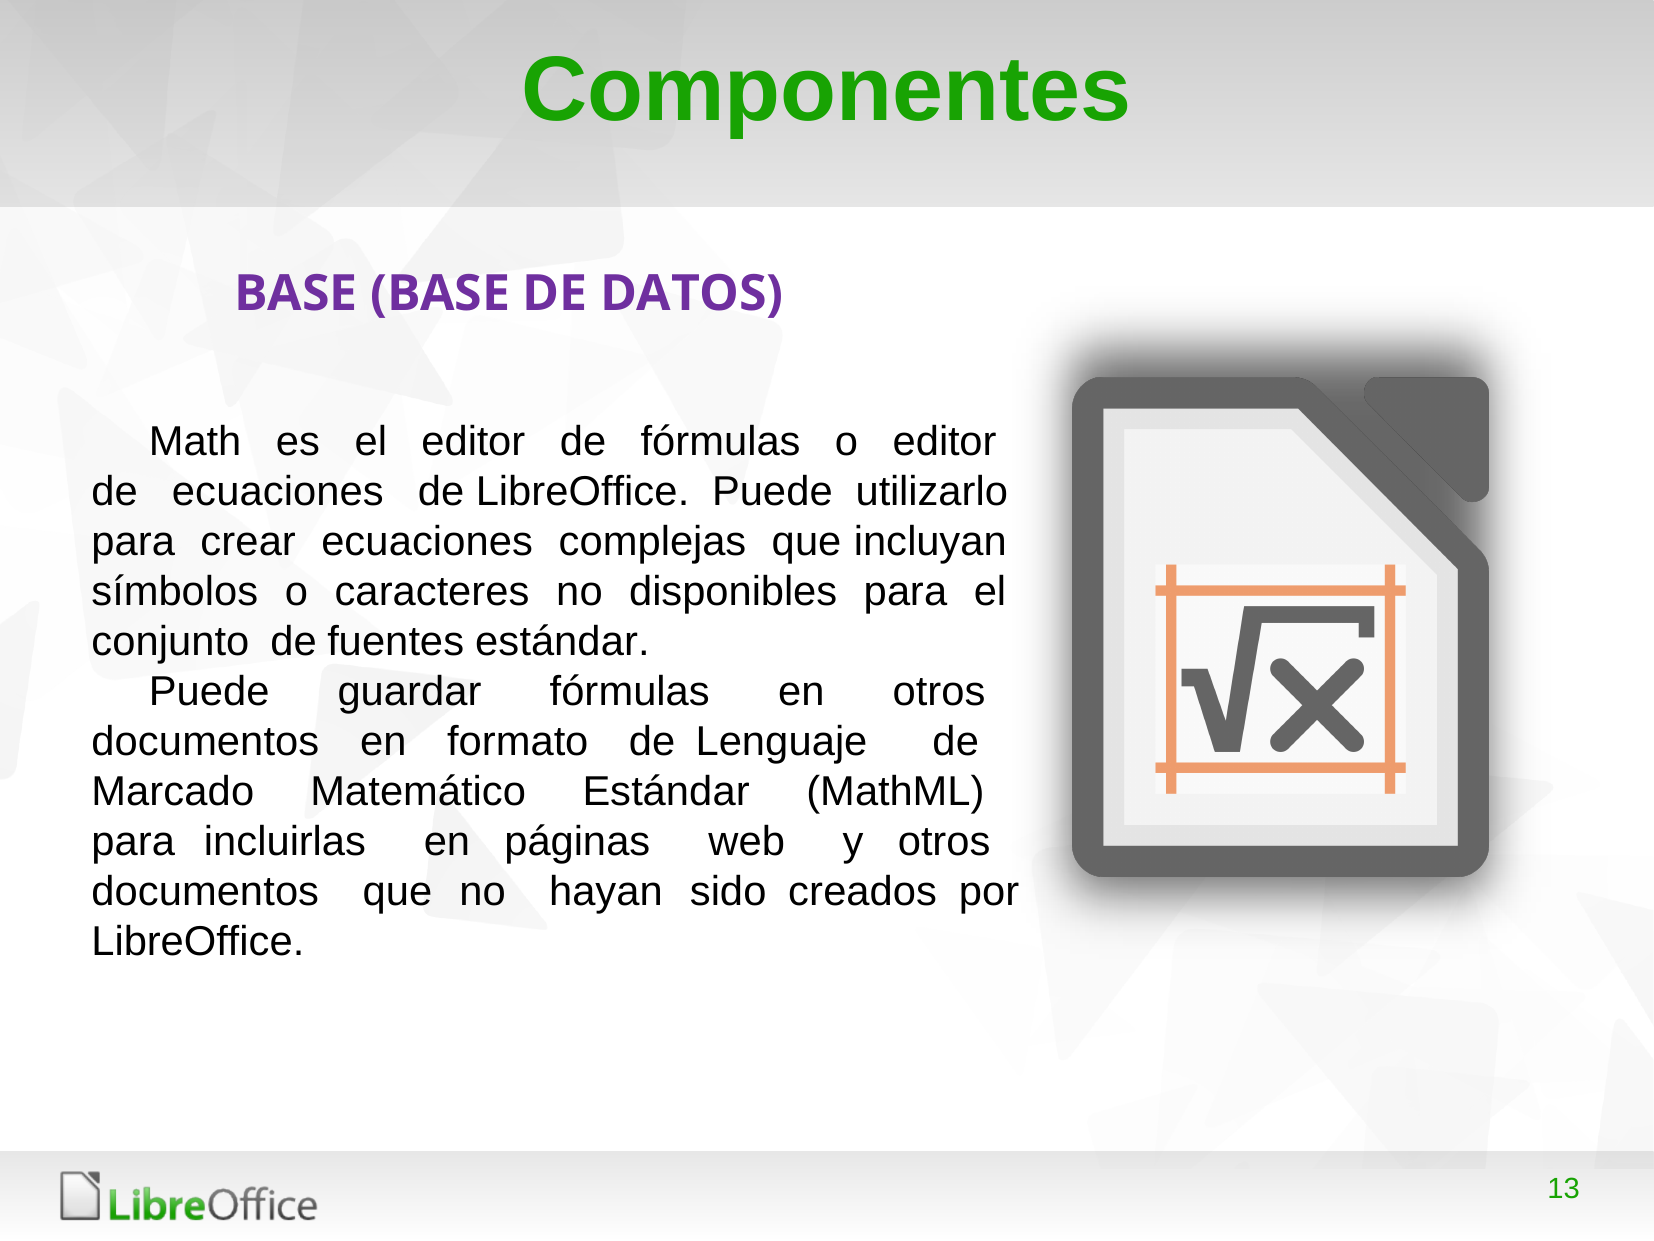

# Componentes
BASE (BASE DE DATOS)
Math es el editor de fórmulas o editor de ecuaciones de LibreOffice. Puede utilizarlo para crear ecuaciones complejas que incluyan símbolos o caracteres no disponibles para el conjunto de fuentes estándar.
Puede guardar fórmulas en otros documentos en formato de Lenguaje de Marcado Matemático Estándar (MathML) para incluirlas en páginas web y otros documentos que no hayan sido creados por LibreOffice.